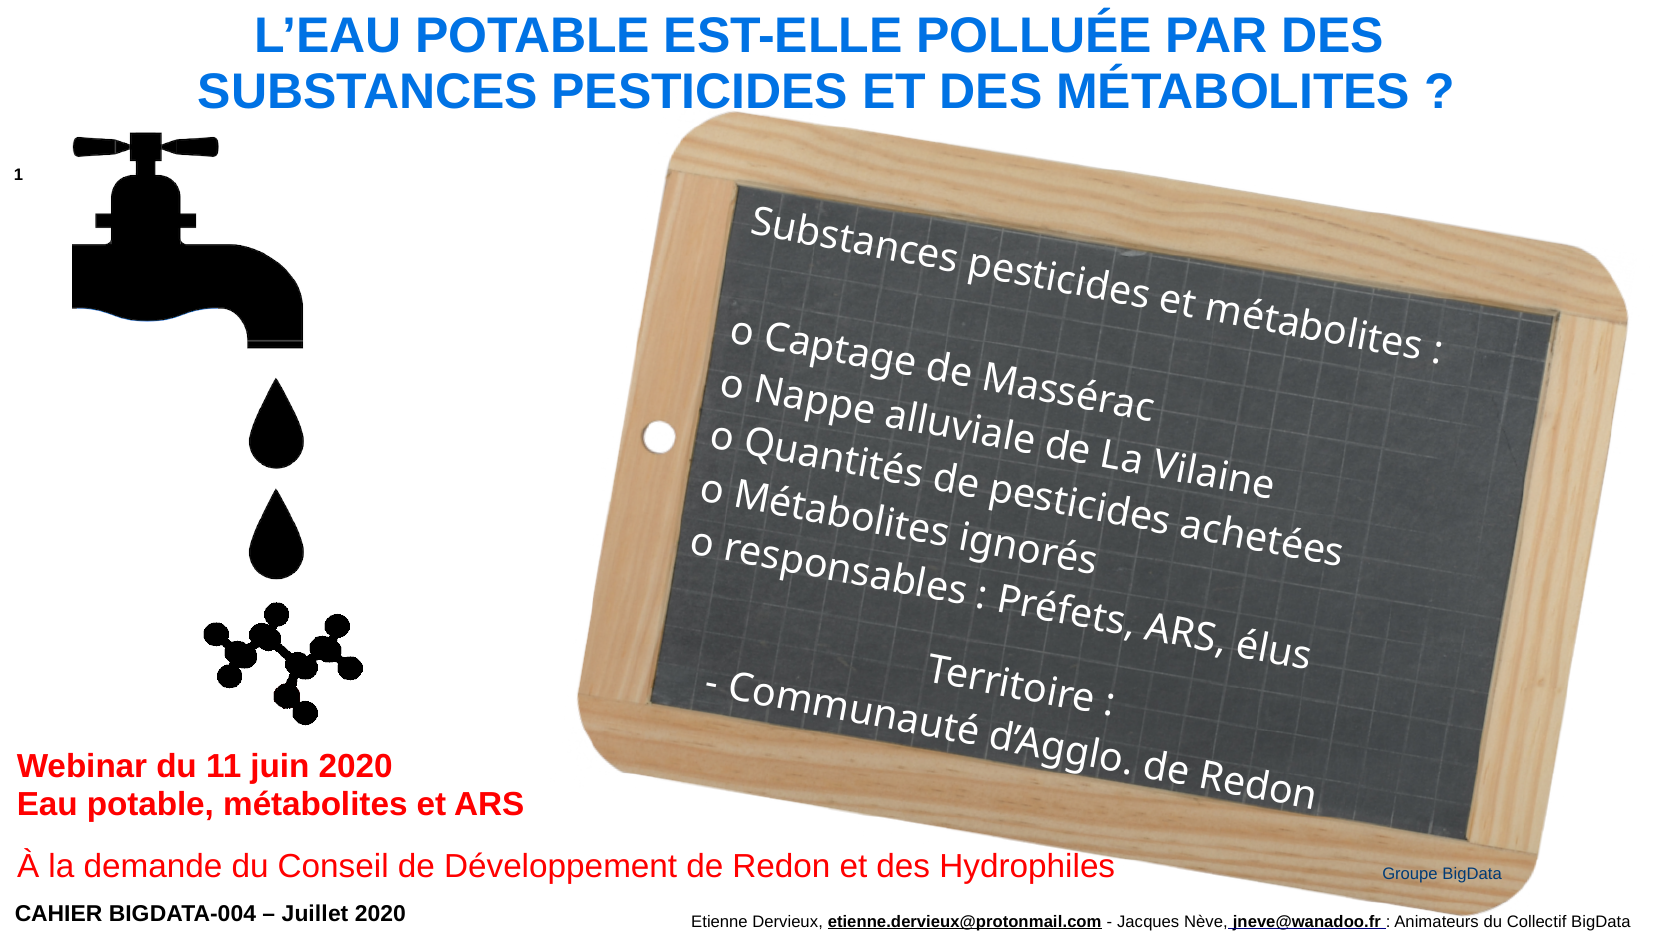

L’EAU POTABLE EST-ELLE POLLUÉE PAR DES
SUBSTANCES PESTICIDES ET DES MÉTABOLITES ?
Substances pesticides et métabolites :
o Captage de Massérac
o Nappe alluviale de La Vilaine
o Quantités de pesticides achetées
o Métabolites ignorés
o responsables : Préfets, ARS, élus
Territoire :
- Communauté d’Agglo. de Redon
Webinar du 11 juin 2020
Eau potable, métabolites et ARS
À la demande du Conseil de Développement de Redon et des Hydrophiles
Groupe BigData
CAHIER BIGDATA-004 – Juillet 2020
Etienne Dervieux, etienne.dervieux@protonmail.com - Jacques Nève, jneve@wanadoo.fr : Animateurs du Collectif BigData
CAHIER BIGDATA-MASSÉRAC – MARS 2020